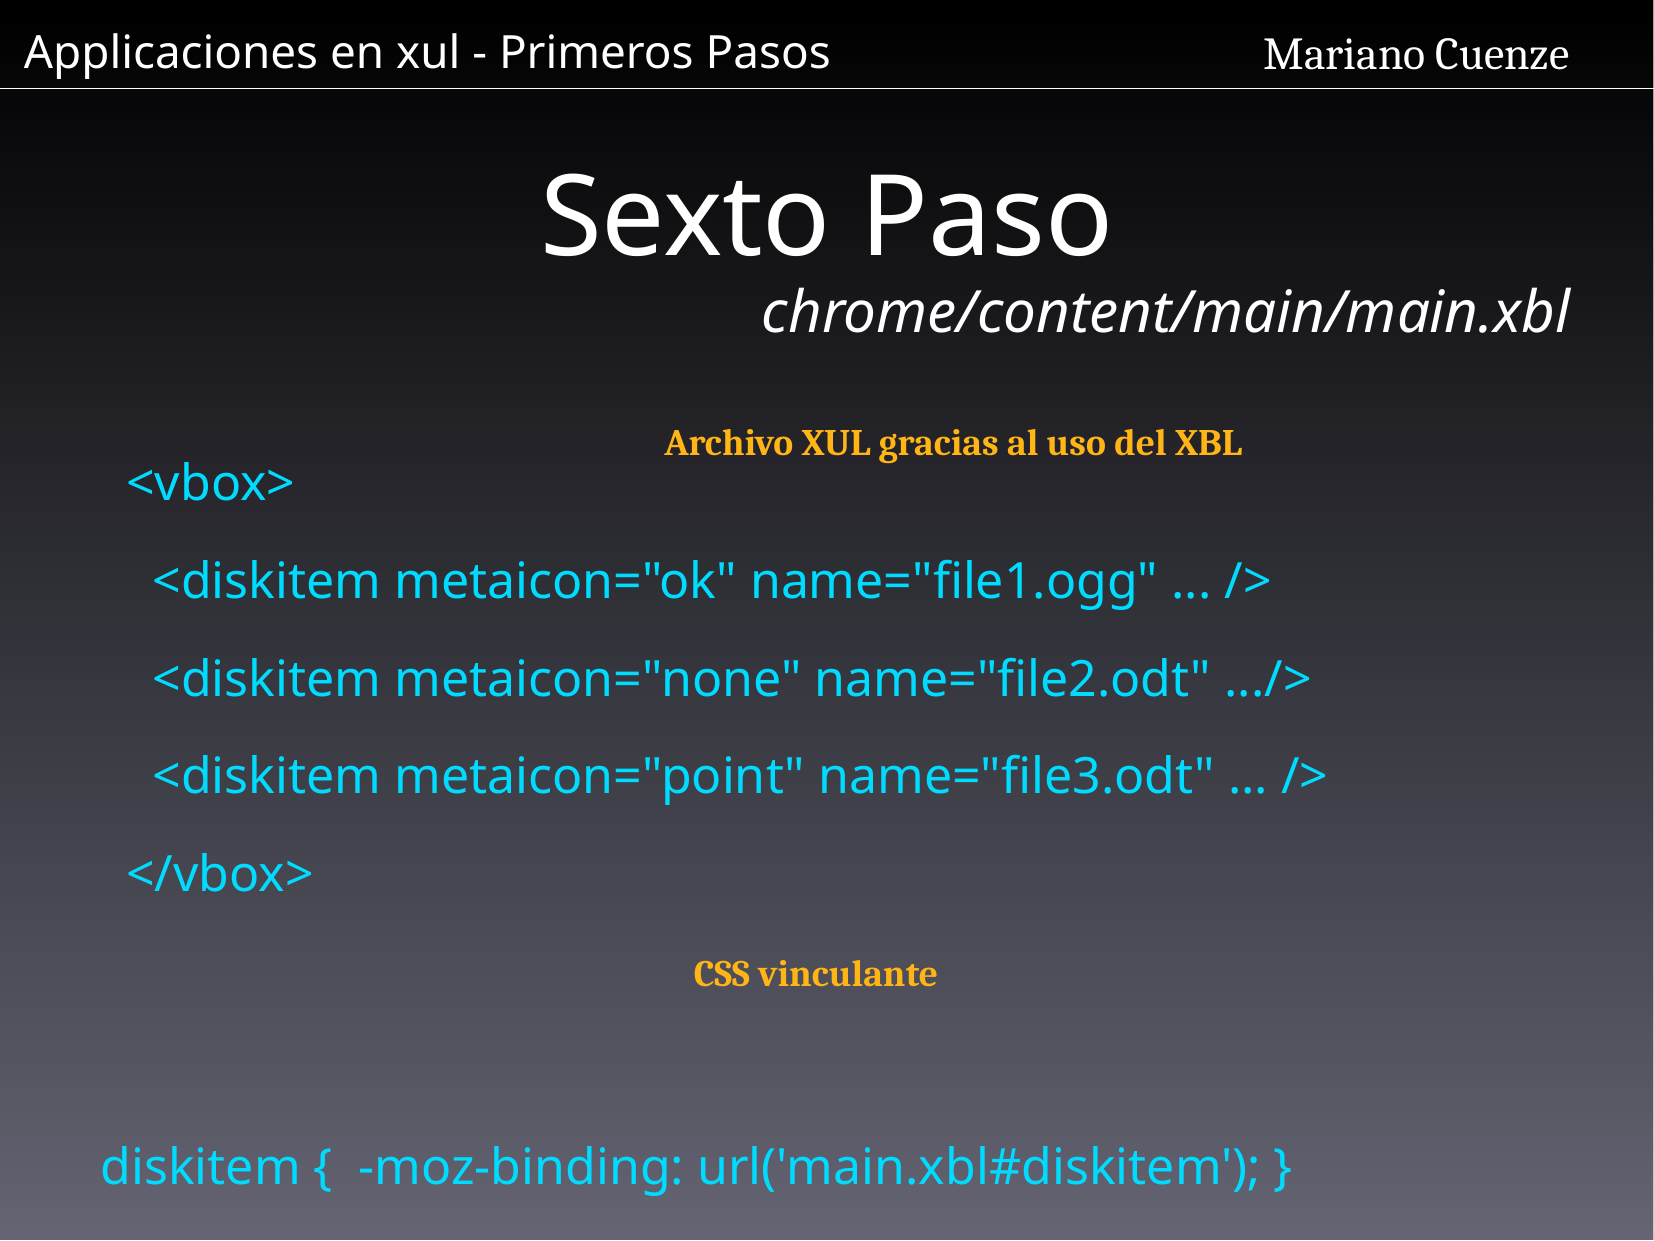

Applicaciones en xul - Primeros Pasos
Mariano Cuenze
# Sexto Paso
chrome/content/main/main.xbl
 <vbox>
 <diskitem metaicon="ok" name="file1.ogg" ... />
 <diskitem metaicon="none" name="file2.odt" .../>
 <diskitem metaicon="point" name="file3.odt" ... />
 </vbox>
diskitem { -moz-binding: url('main.xbl#diskitem'); }
Archivo XUL gracias al uso del XBL
CSS vinculante